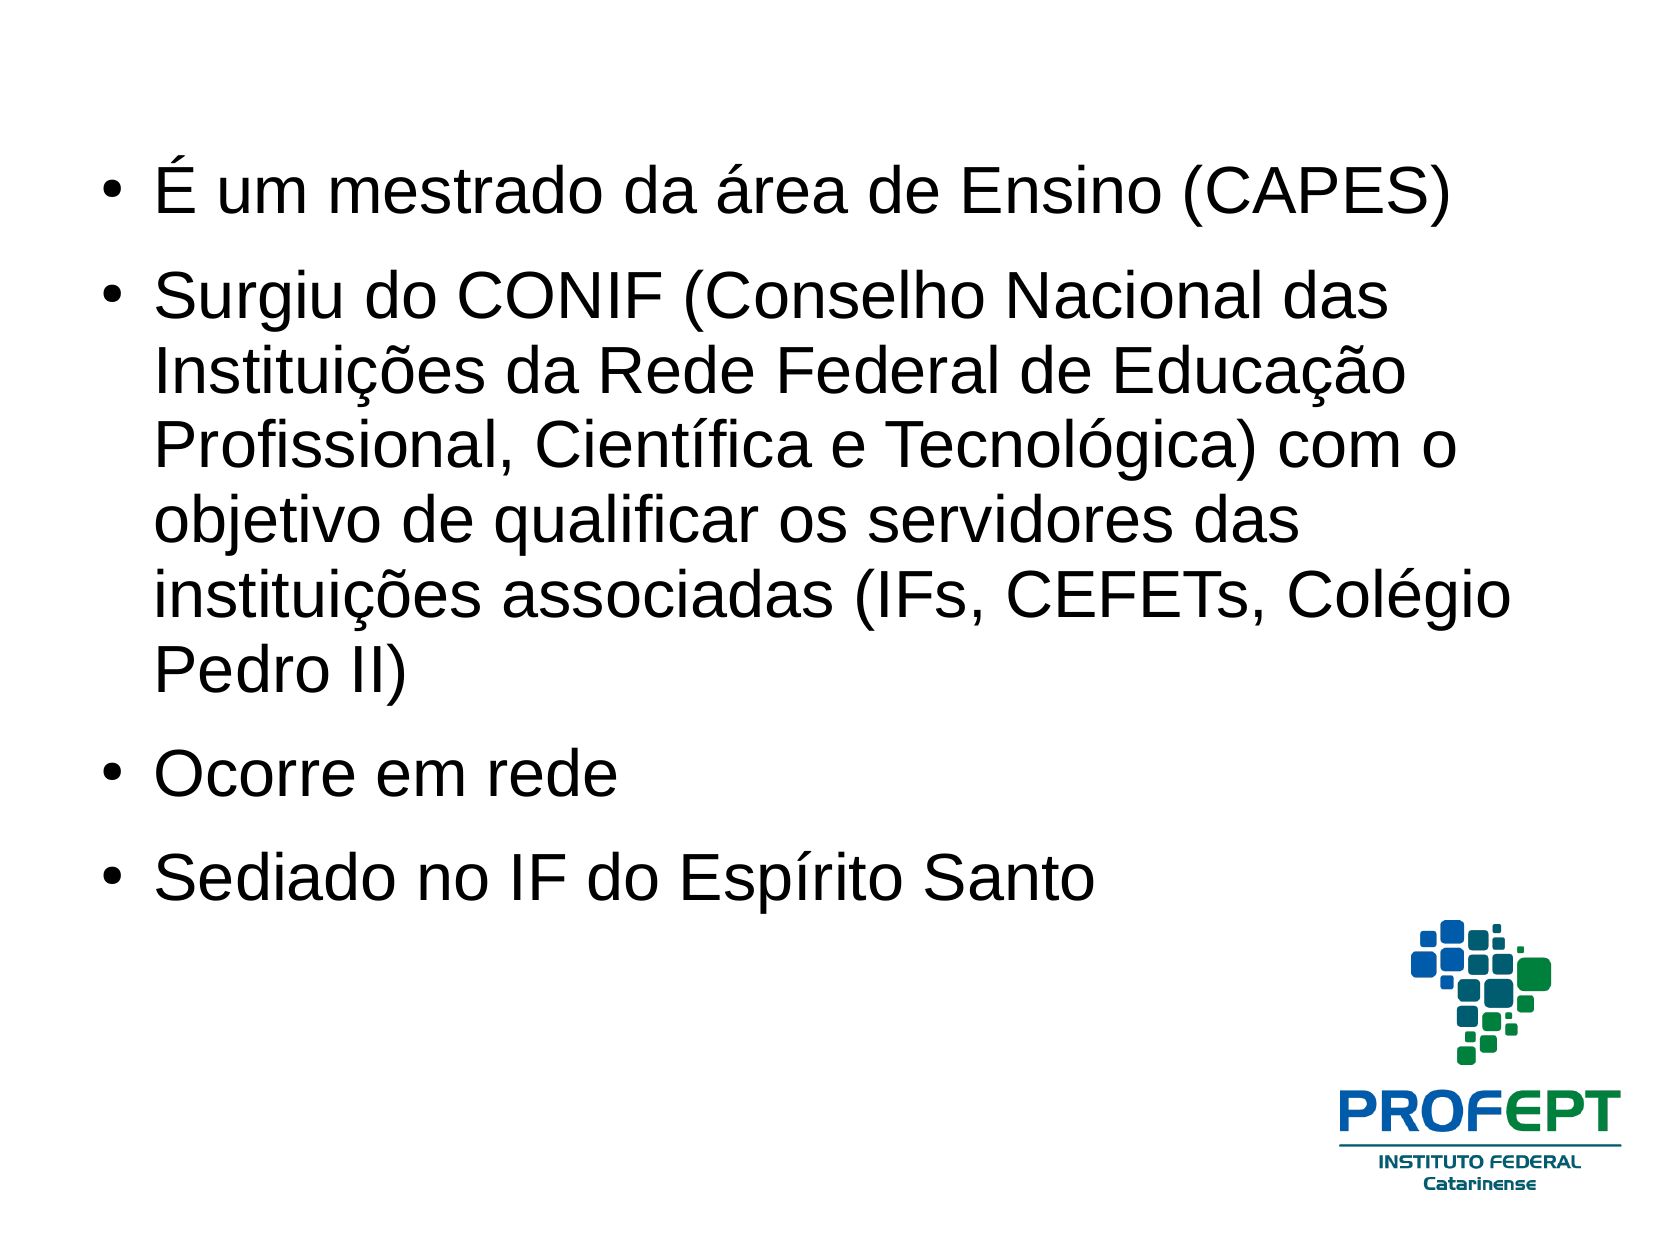

# É um mestrado da área de Ensino (CAPES)
Surgiu do CONIF (Conselho Nacional das Instituições da Rede Federal de Educação Profissional, Científica e Tecnológica) com o objetivo de qualificar os servidores das instituições associadas (IFs, CEFETs, Colégio Pedro II)
Ocorre em rede
Sediado no IF do Espírito Santo